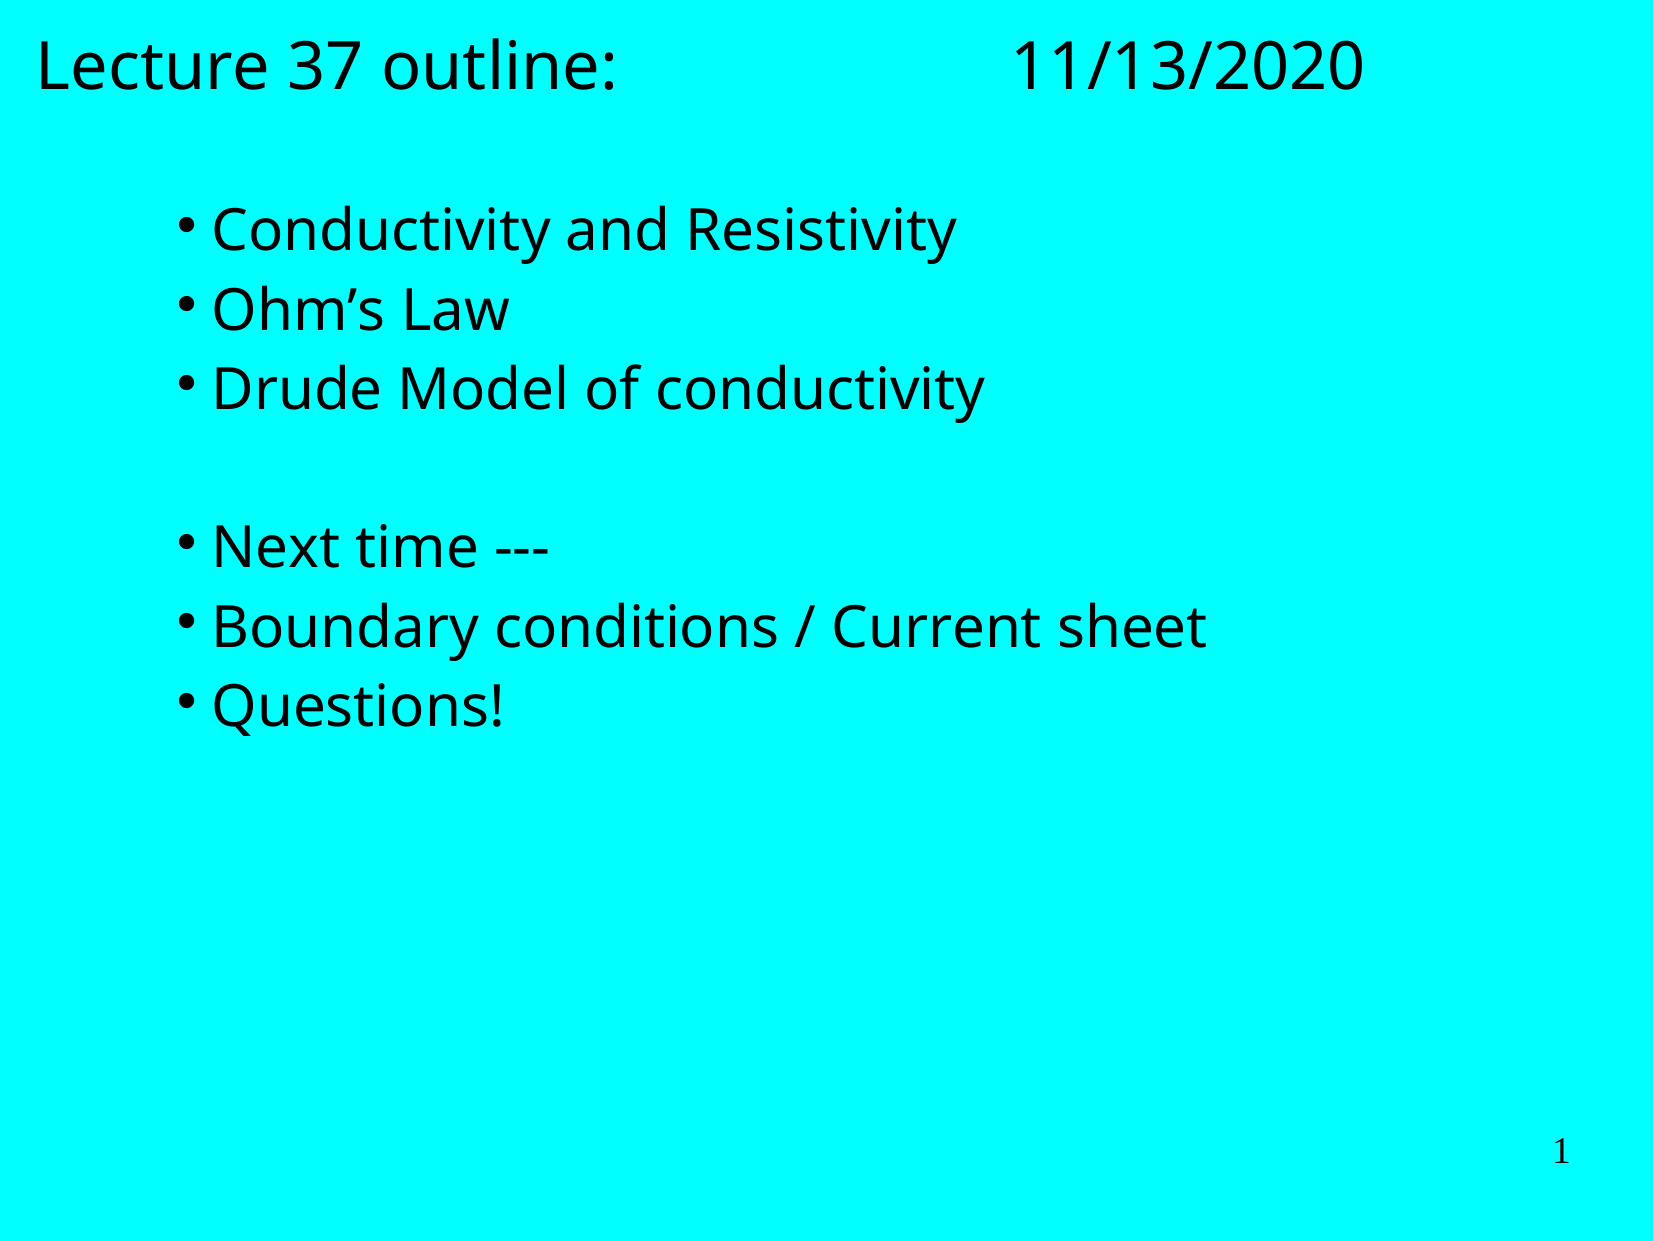

Lecture 37 outline:						11/13/2020
Conductivity and Resistivity
Ohm’s Law
Drude Model of conductivity
Next time ---
Boundary conditions / Current sheet
Questions!
1